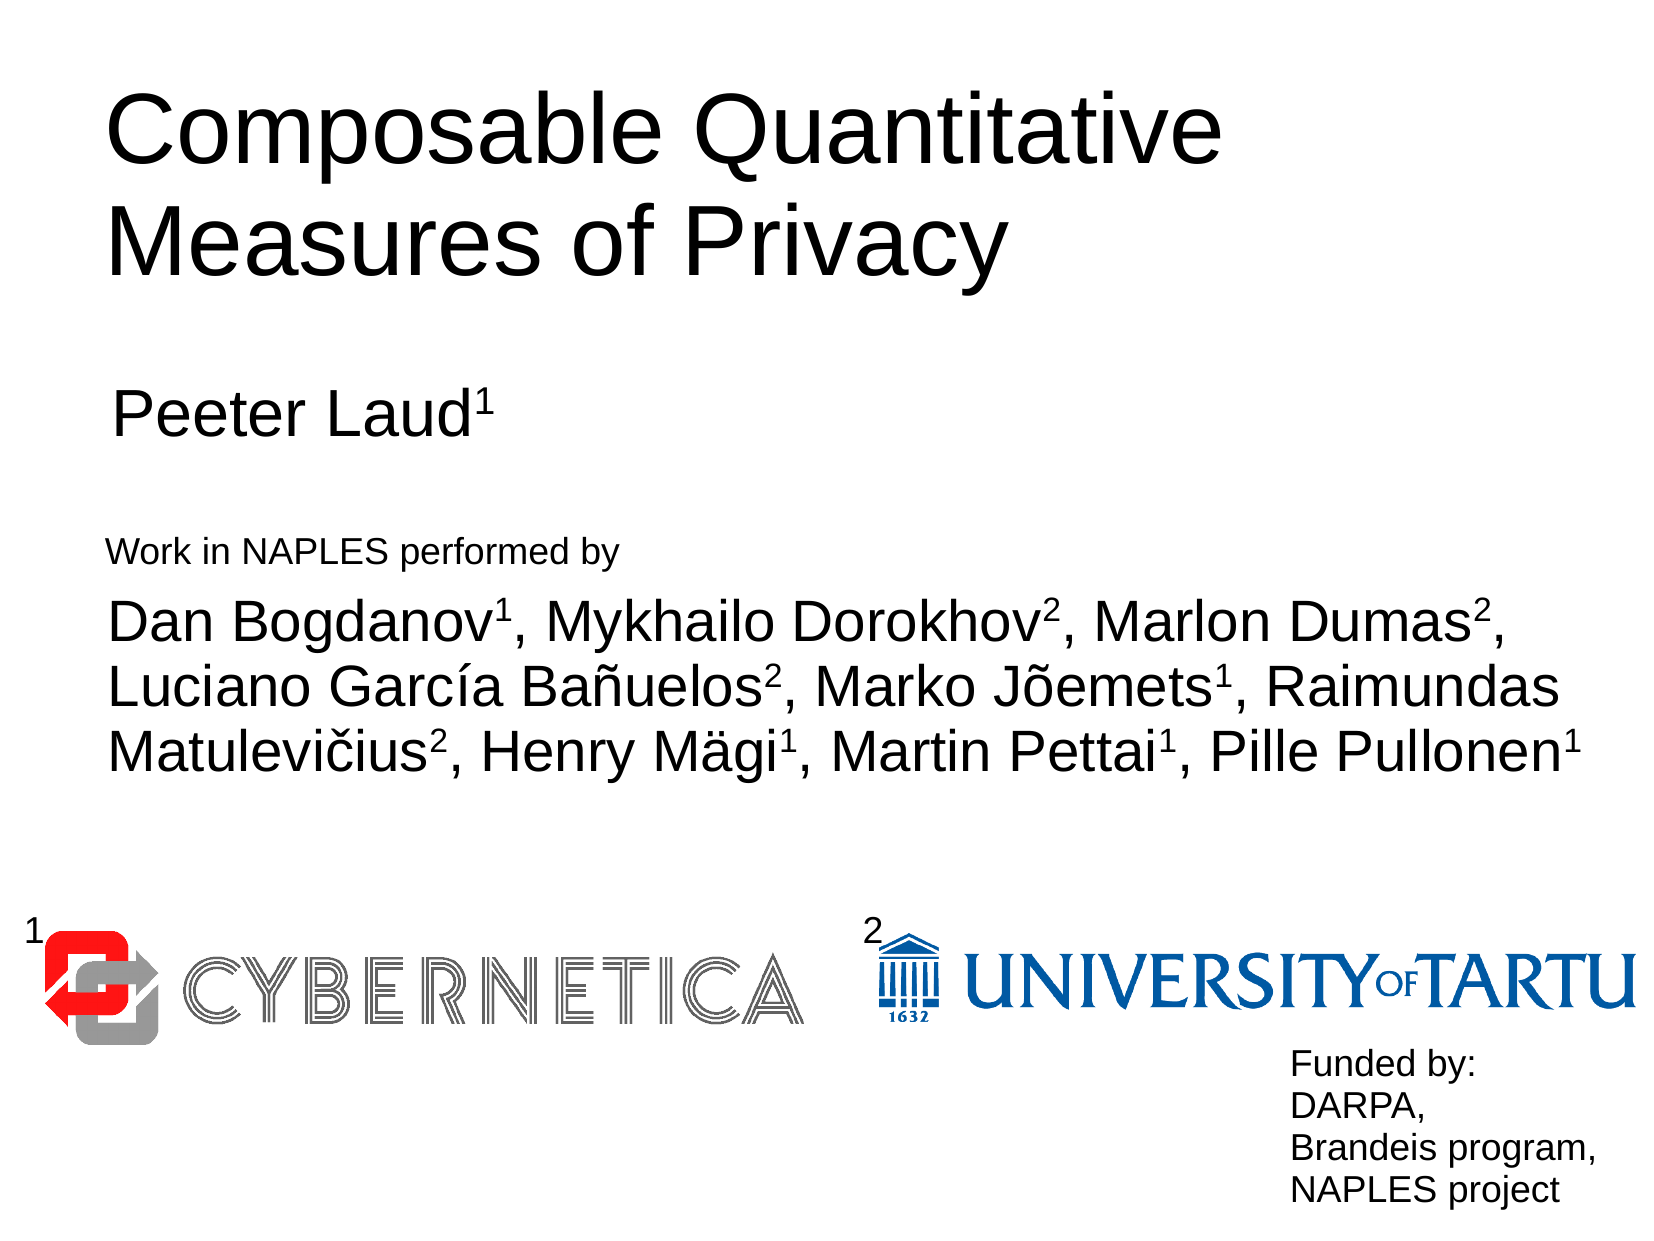

Composable Quantitative Measures of Privacy
Peeter Laud1
Work in NAPLES performed by
Dan Bogdanov1, Mykhailo Dorokhov2, Marlon Dumas2, Luciano García Bañuelos2, Marko Jõemets1, Raimundas Matulevičius2, Henry Mägi1, Martin Pettai1, Pille Pullonen1
1
2
Funded by:
DARPA,
Brandeis program,
NAPLES project